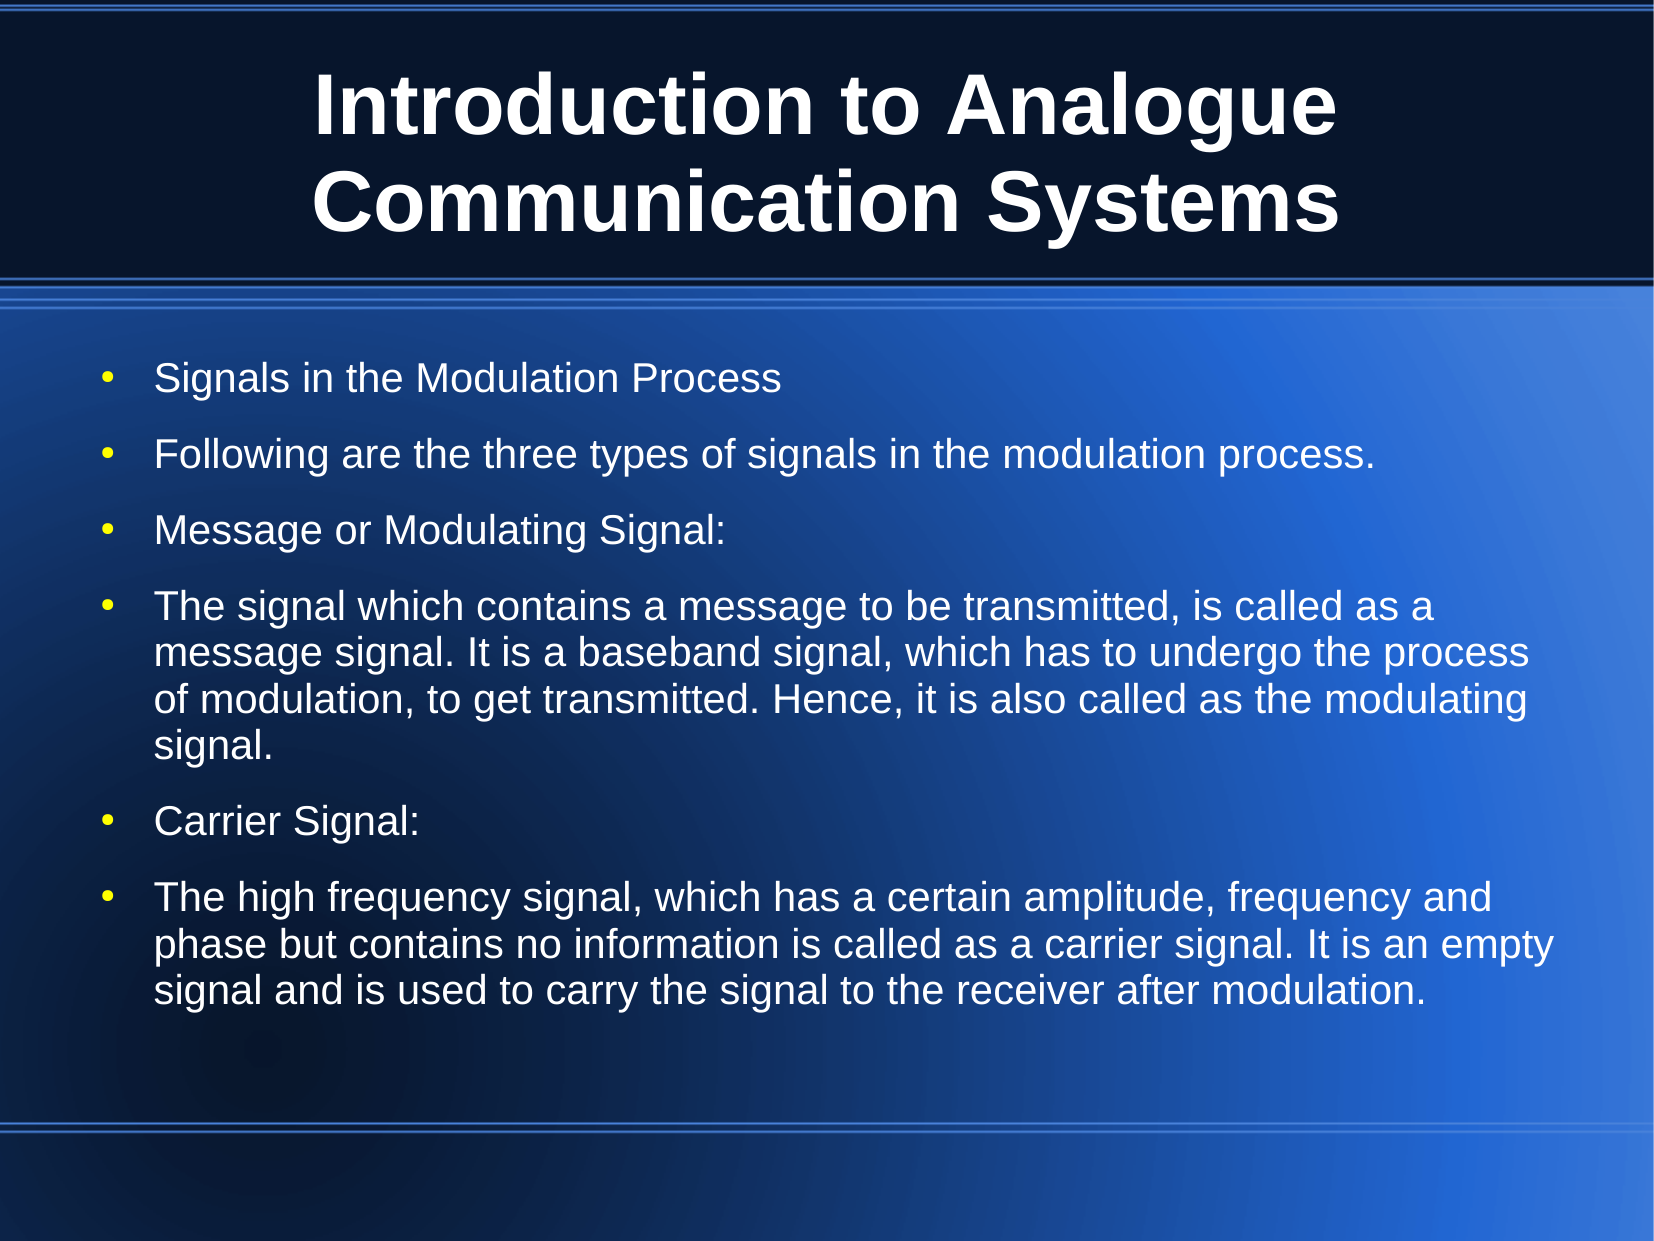

# Introduction to Analogue Communication Systems
Signals in the Modulation Process
Following are the three types of signals in the modulation process.
Message or Modulating Signal:
The signal which contains a message to be transmitted, is called as a message signal. It is a baseband signal, which has to undergo the process of modulation, to get transmitted. Hence, it is also called as the modulating signal.
Carrier Signal:
The high frequency signal, which has a certain amplitude, frequency and phase but contains no information is called as a carrier signal. It is an empty signal and is used to carry the signal to the receiver after modulation.